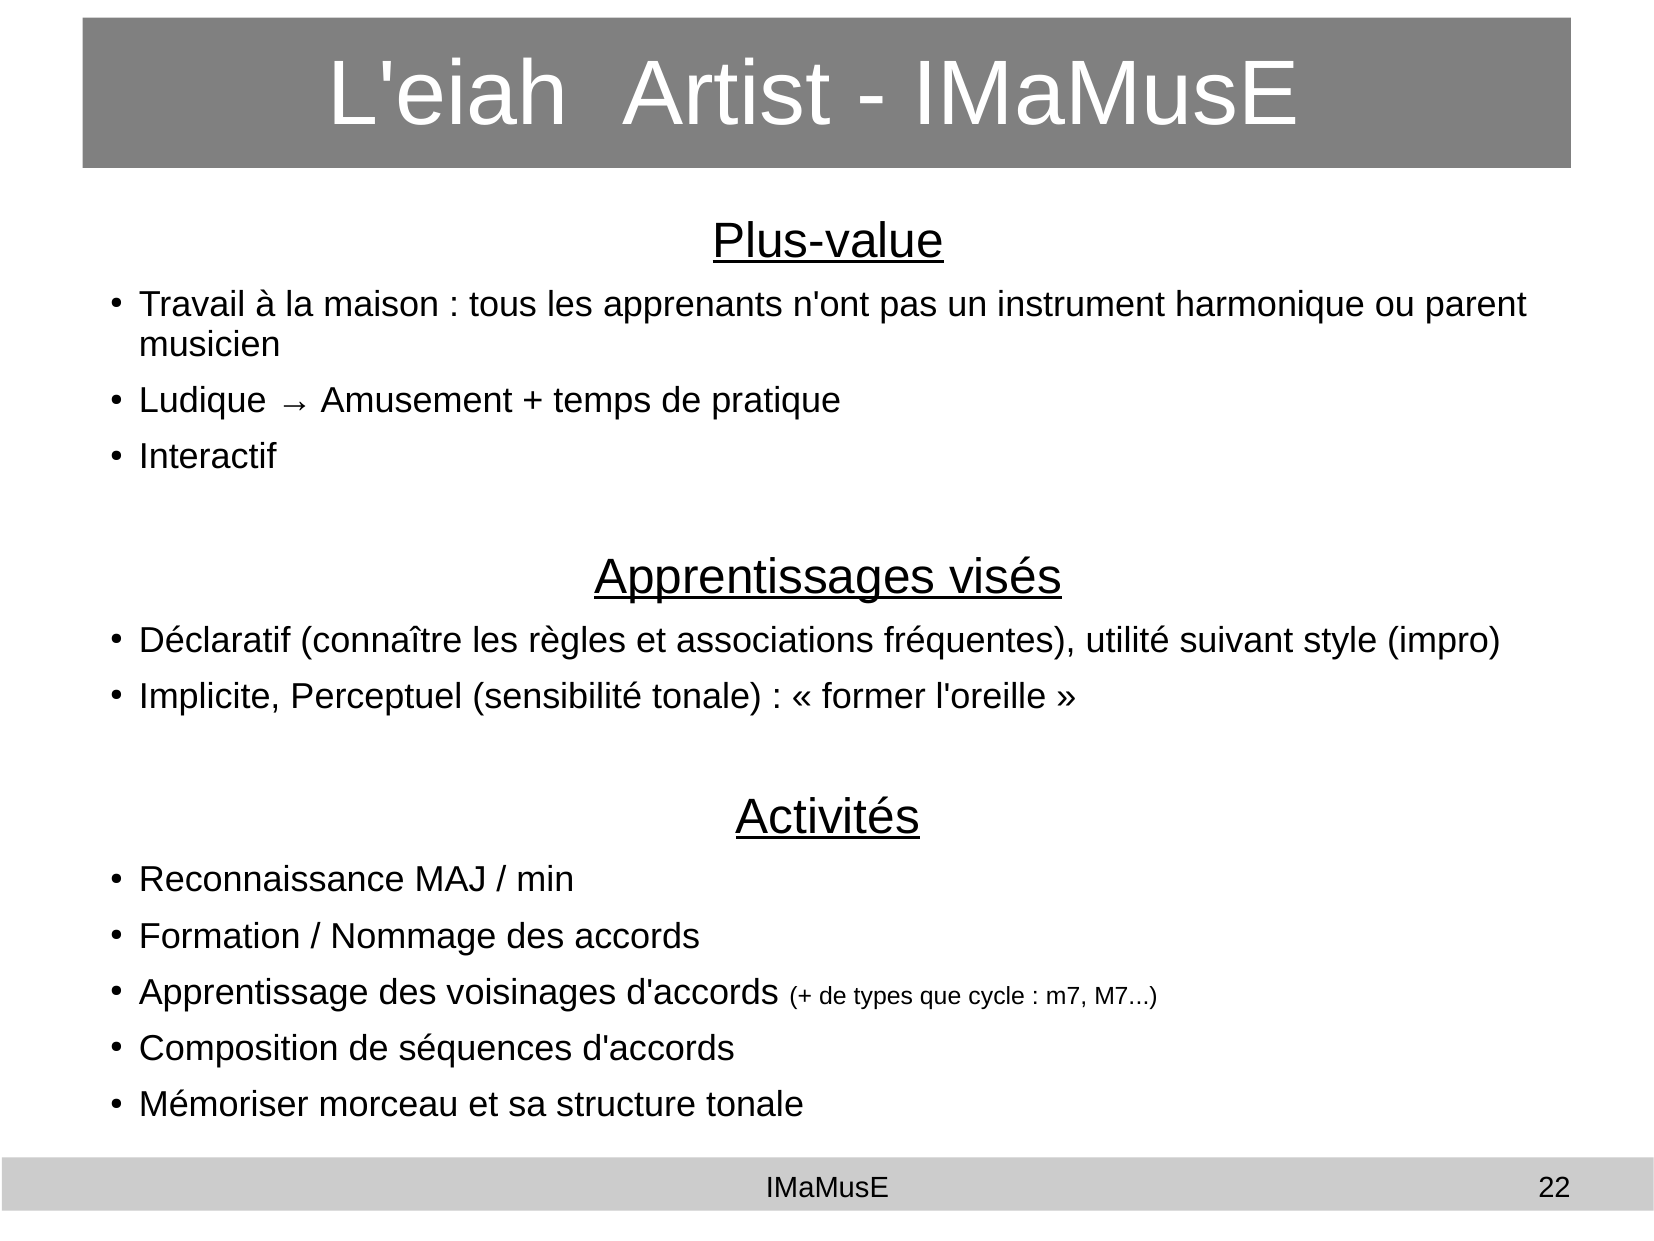

# L'eiah	Artist - IMaMusE
Plus-value
Travail à la maison : tous les apprenants n'ont pas un instrument harmonique ou parent musicien
Ludique → Amusement + temps de pratique
Interactif
Apprentissages visés
Déclaratif (connaître les règles et associations fréquentes), utilité suivant style (impro)
Implicite, Perceptuel (sensibilité tonale) : « former l'oreille »
Activités
Reconnaissance MAJ / min
Formation / Nommage des accords
Apprentissage des voisinages d'accords (+ de types que cycle : m7, M7...)
Composition de séquences d'accords
Mémoriser morceau et sa structure tonale
Imamuse
22